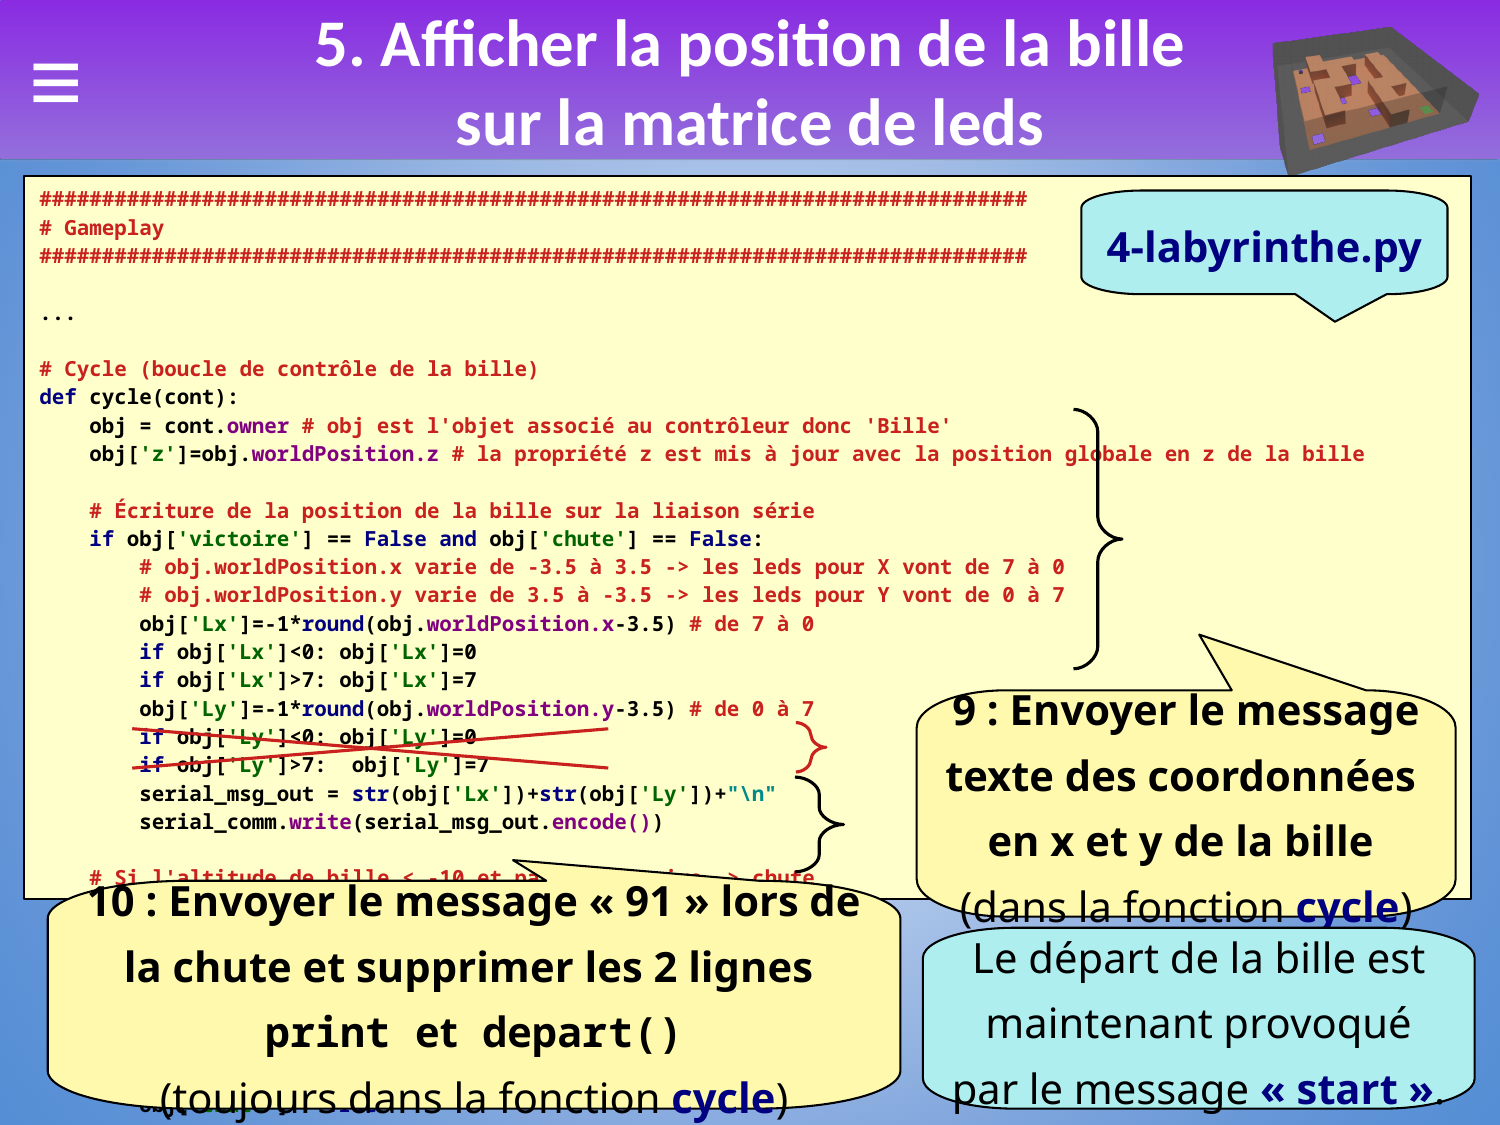

5. Afficher la position de la bille
sur la matrice de leds
≡
###############################################################################
# Gameplay
###############################################################################
...
# Cycle (boucle de contrôle de la bille)
def cycle(cont):
 obj = cont.owner # obj est l'objet associé au contrôleur donc 'Bille'
 obj['z']=obj.worldPosition.z # la propriété z est mis à jour avec la position globale en z de la bille
 # Écriture de la position de la bille sur la liaison série
 if obj['victoire'] == False and obj['chute'] == False:
 # obj.worldPosition.x varie de -3.5 à 3.5 -> les leds pour X vont de 7 à 0
 # obj.worldPosition.y varie de 3.5 à -3.5 -> les leds pour Y vont de 0 à 7
 obj['Lx']=-1*round(obj.worldPosition.x-3.5) # de 7 à 0
 if obj['Lx']<0: obj['Lx']=0
 if obj['Lx']>7: obj['Lx']=7
 obj['Ly']=-1*round(obj.worldPosition.y-3.5) # de 0 à 7
 if obj['Ly']<0: obj['Ly']=0
 if obj['Ly']>7: obj['Ly']=7
 serial_msg_out = str(obj['Lx'])+str(obj['Ly'])+"\n"
 serial_comm.write(serial_msg_out.encode())
 # Si l'altitude de bille < -10 et pas de victoire -> chute
 if obj['z'] < -10 and obj['victoire'] == False:
 print ("Chuuuu.....te")
 depart() # Replacer la bille au départ
 # Afficher image de chute sur la matrice de leds
 serial_msg_out = "91\n"
 serial_comm.write(serial_msg_out.encode())
 obj['chute'] = True
4-labyrinthe.py
9 : Envoyer le message
texte des coordonnées
en x et y de la bille
(dans la fonction cycle)
10 : Envoyer le message « 91 » lors de
la chute et supprimer les 2 lignes
print et depart()
(toujours dans la fonction cycle)
Le départ de la bille est
maintenant provoqué
par le message « start ».